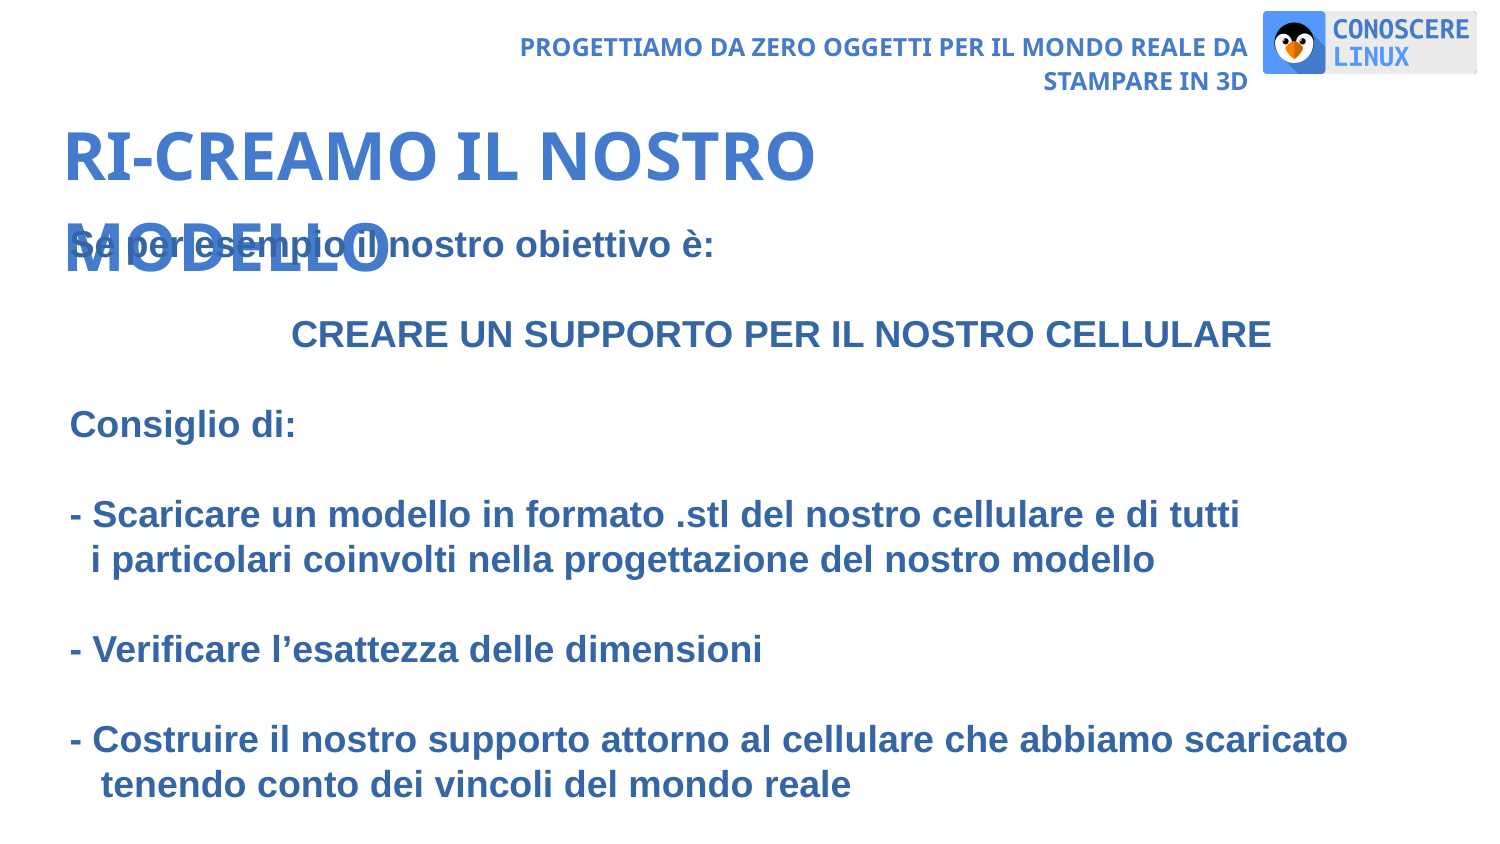

PROGETTIAMO DA ZERO OGGETTI PER IL MONDO REALE DA STAMPARE IN 3D
RI-CREAMO IL NOSTRO MODELLO
# Se per esempio il nostro obiettivo è: CREARE UN SUPPORTO PER IL NOSTRO CELLULARE Consiglio di: - Scaricare un modello in formato .stl del nostro cellulare e di tutti i particolari coinvolti nella progettazione del nostro modello - Verificare l’esattezza delle dimensioni - Costruire il nostro supporto attorno al cellulare che abbiamo scaricato tenendo conto dei vincoli del mondo reale